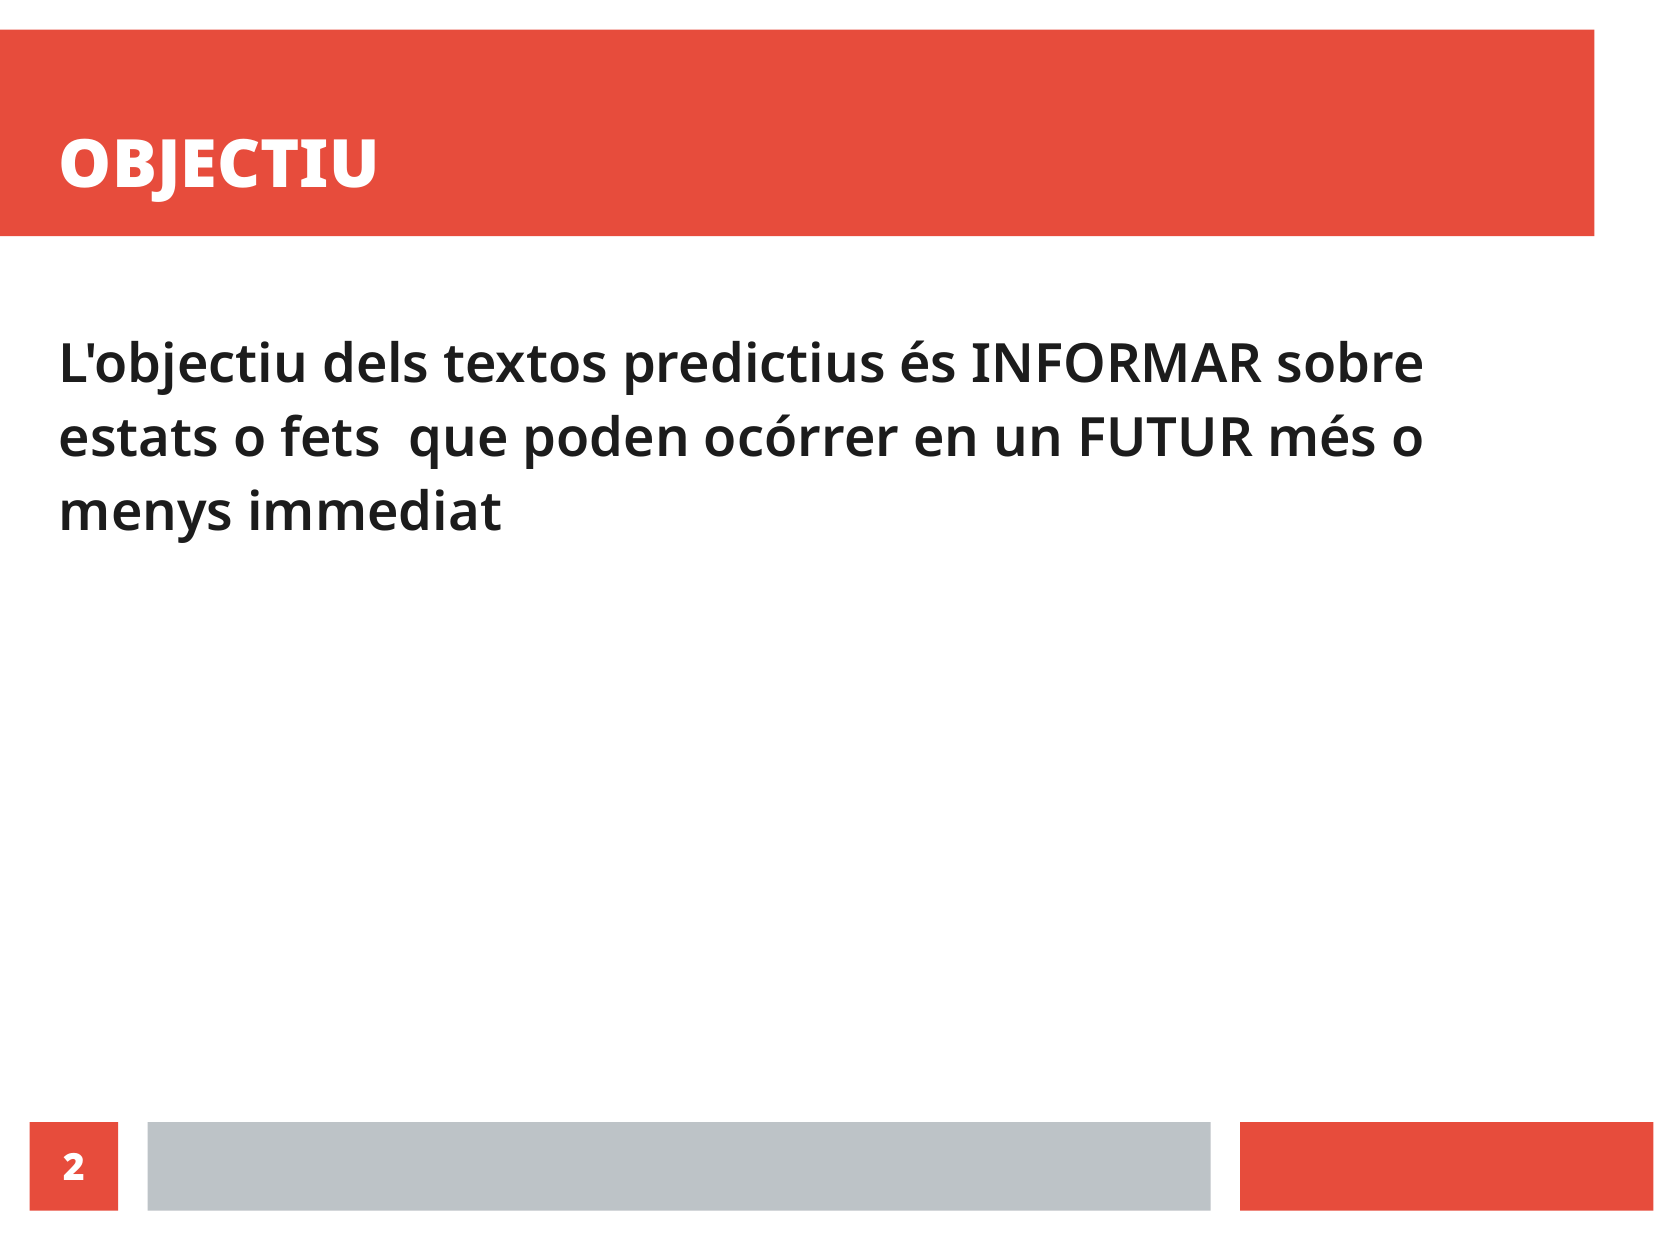

# OBJECTIU
L'objectiu dels textos predictius és INFORMAR sobre estats o fets que poden ocórrer en un FUTUR més o menys immediat
2